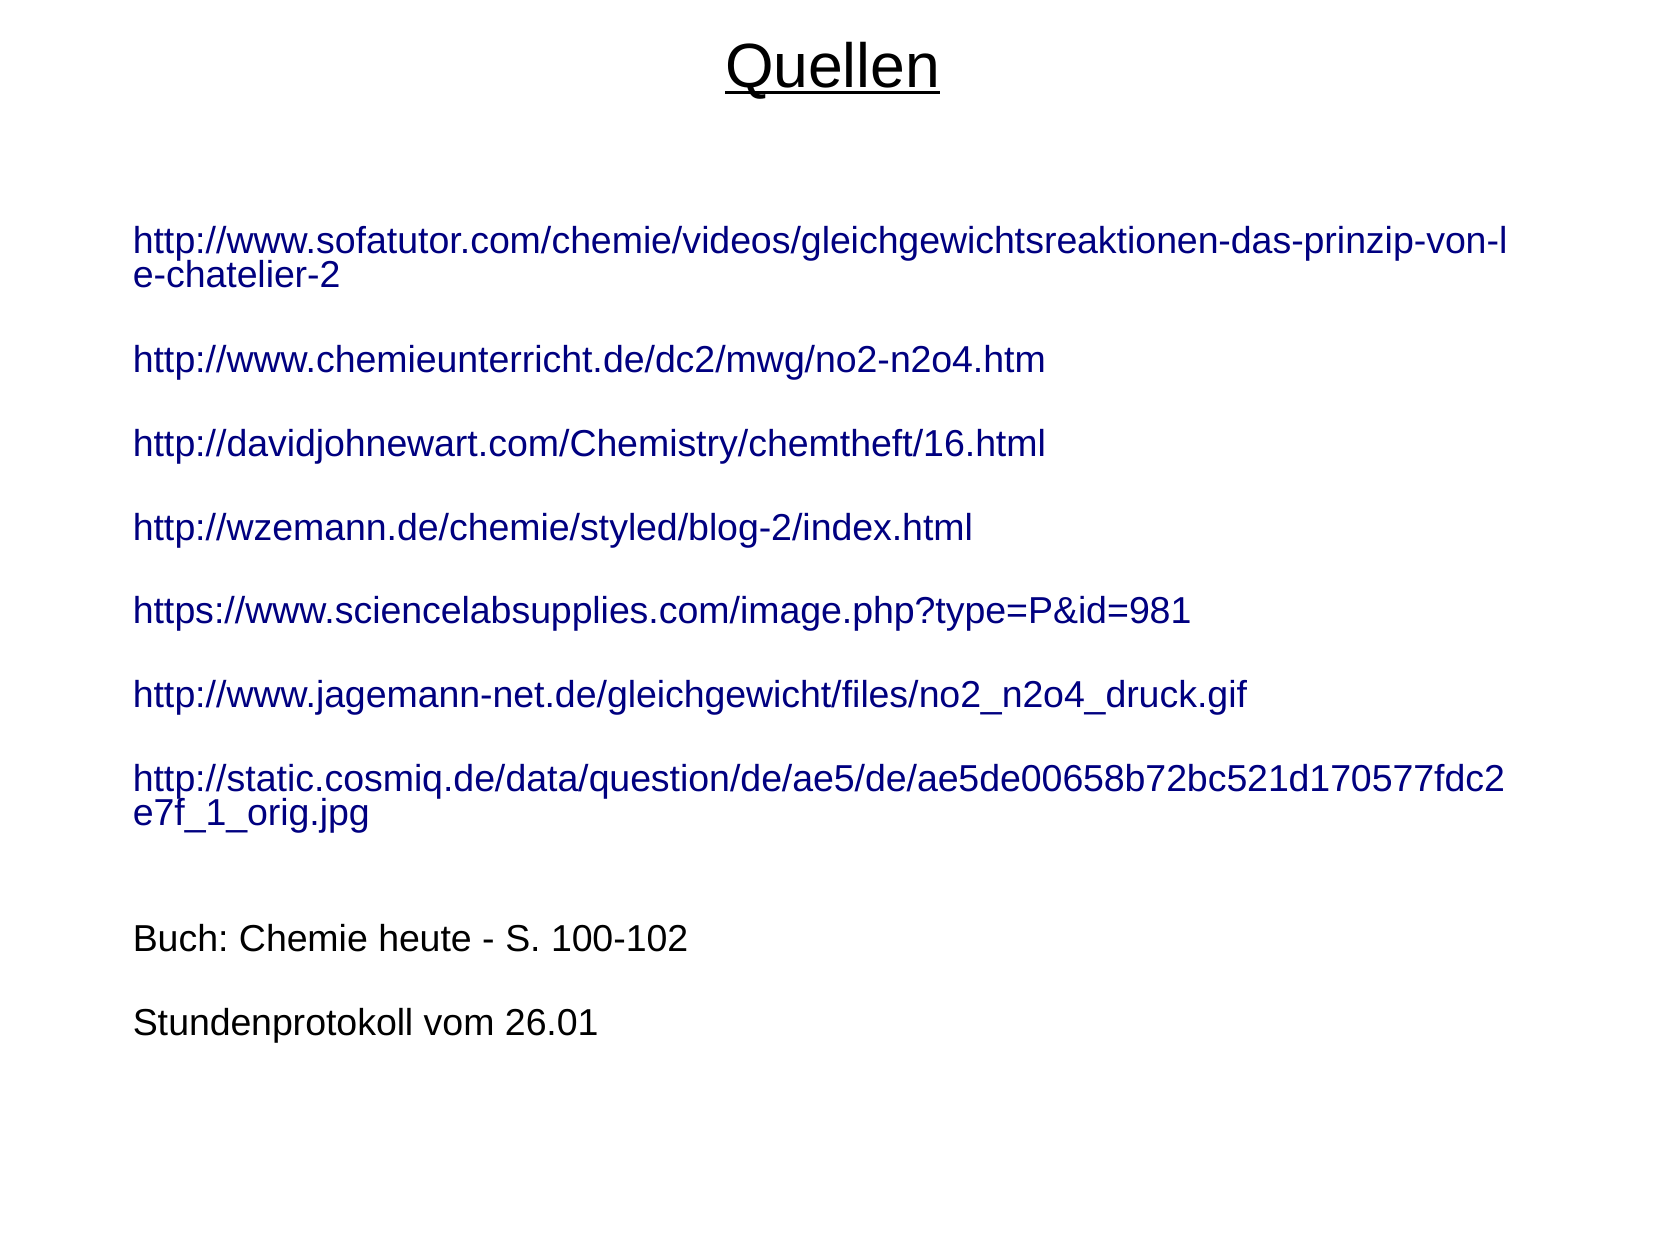

Quellen
http://www.sofatutor.com/chemie/videos/gleichgewichtsreaktionen-das-prinzip-von-le-chatelier-2
http://www.chemieunterricht.de/dc2/mwg/no2-n2o4.htm
http://davidjohnewart.com/Chemistry/chemtheft/16.html
http://wzemann.de/chemie/styled/blog-2/index.html
https://www.sciencelabsupplies.com/image.php?type=P&id=981
http://www.jagemann-net.de/gleichgewicht/files/no2_n2o4_druck.gif
http://static.cosmiq.de/data/question/de/ae5/de/ae5de00658b72bc521d170577fdc2e7f_1_orig.jpg
Buch: Chemie heute - S. 100-102
Stundenprotokoll vom 26.01